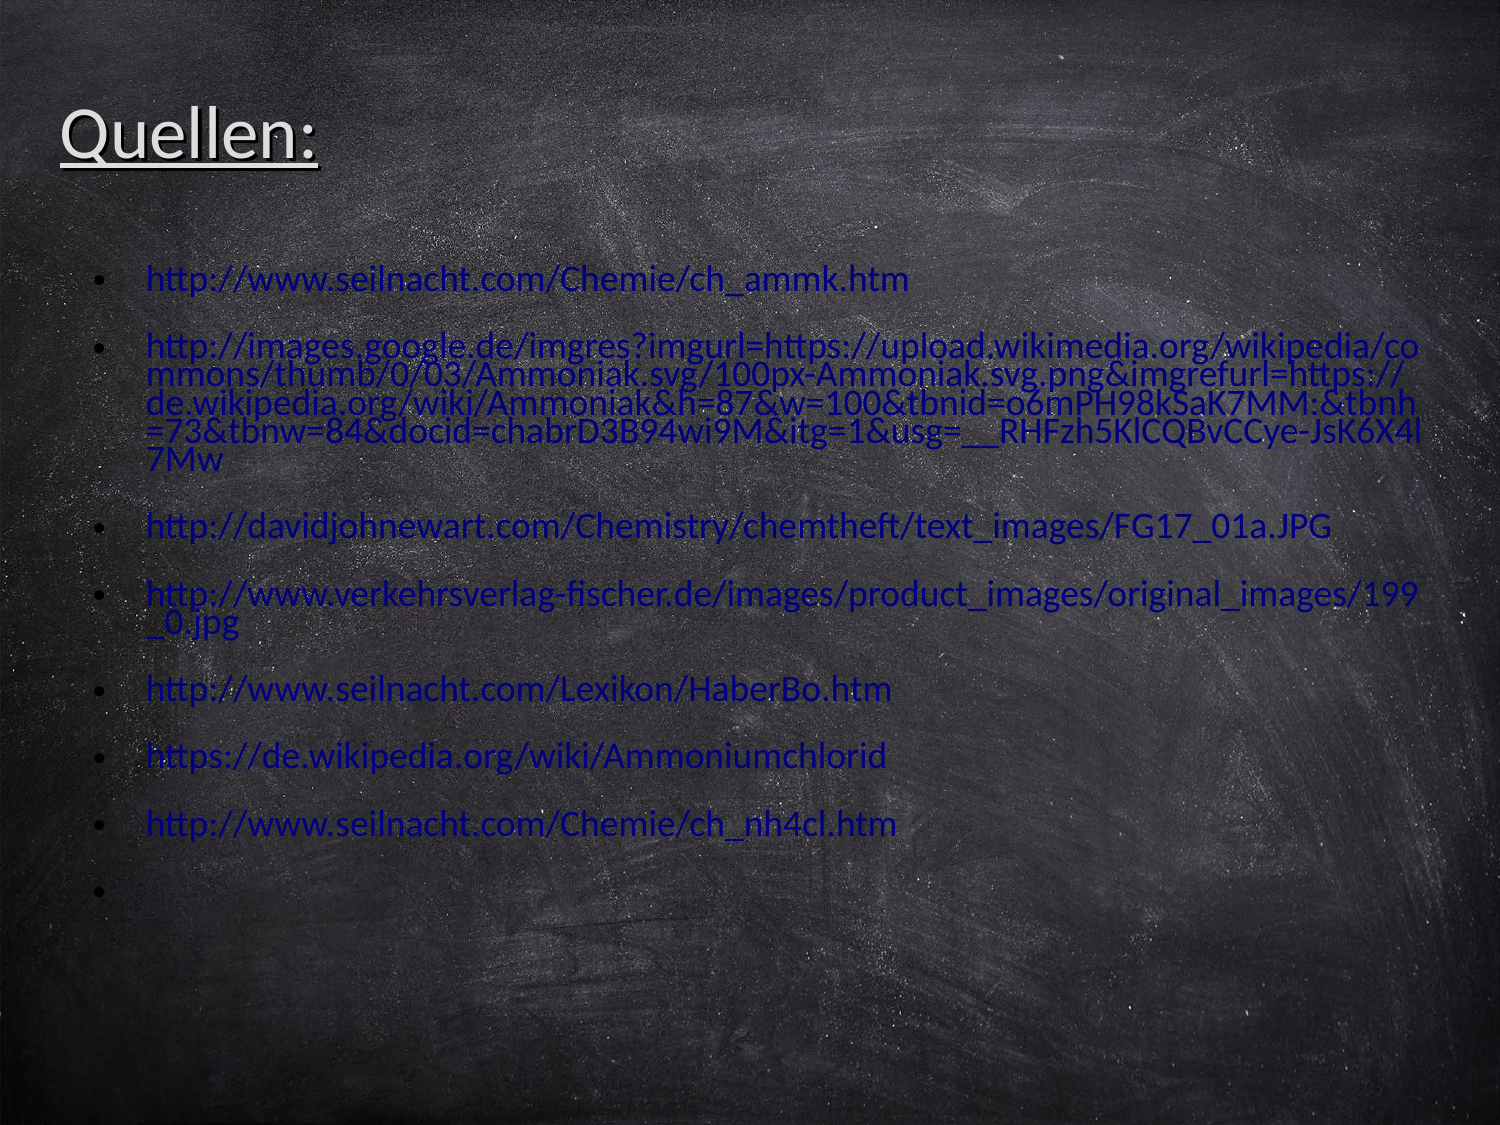

# Quellen:
http://www.seilnacht.com/Chemie/ch_ammk.htm
http://images.google.de/imgres?imgurl=https://upload.wikimedia.org/wikipedia/commons/thumb/0/03/Ammoniak.svg/100px-Ammoniak.svg.png&imgrefurl=https://de.wikipedia.org/wiki/Ammoniak&h=87&w=100&tbnid=o6mPH98kSaK7MM:&tbnh=73&tbnw=84&docid=chabrD3B94wi9M&itg=1&usg=__RHFzh5KlCQBvCCye-JsK6X4l7Mw
http://davidjohnewart.com/Chemistry/chemtheft/text_images/FG17_01a.JPG
http://www.verkehrsverlag-fischer.de/images/product_images/original_images/199_0.jpg
http://www.seilnacht.com/Lexikon/HaberBo.htm
https://de.wikipedia.org/wiki/Ammoniumchlorid
http://www.seilnacht.com/Chemie/ch_nh4cl.htm